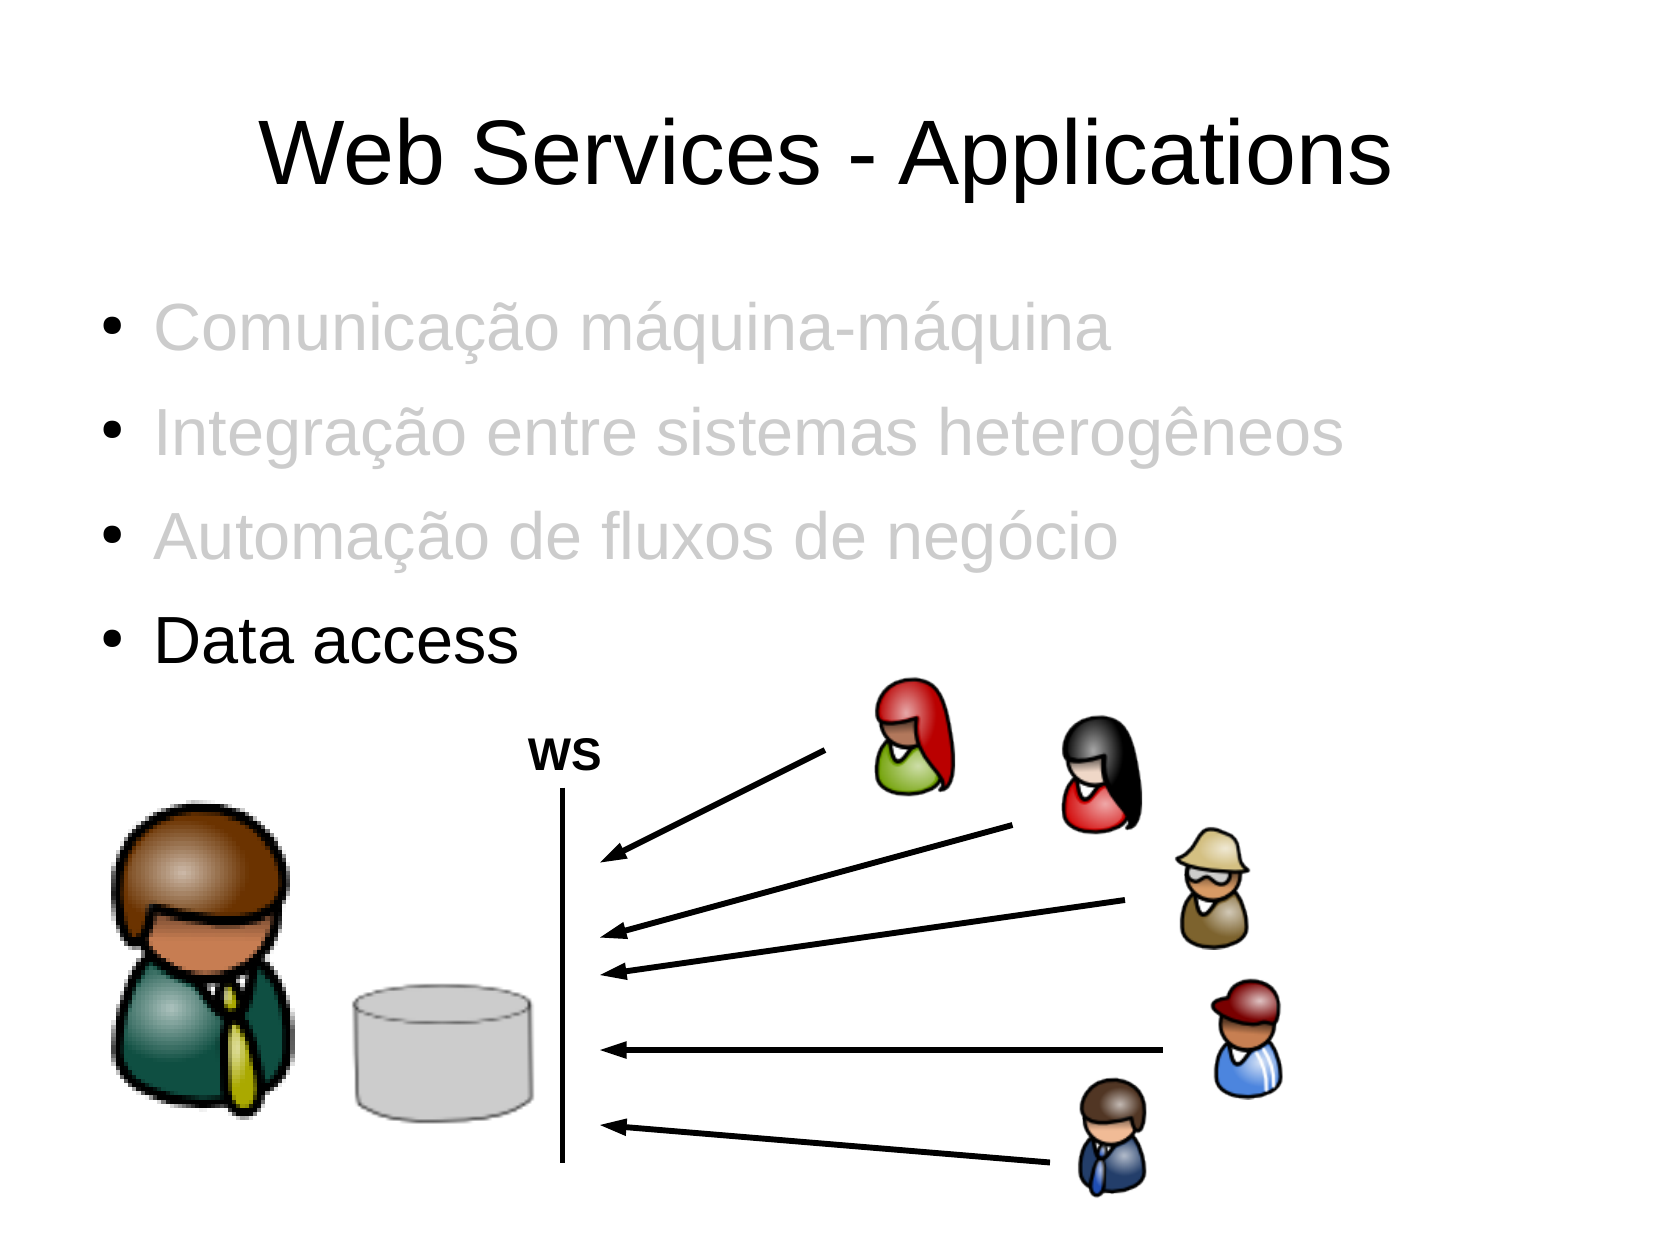

# Web Services - Applications
Comunicação máquina-máquina
Integração entre sistemas heterogêneos
Automação de fluxos de negócio
Data access
WS